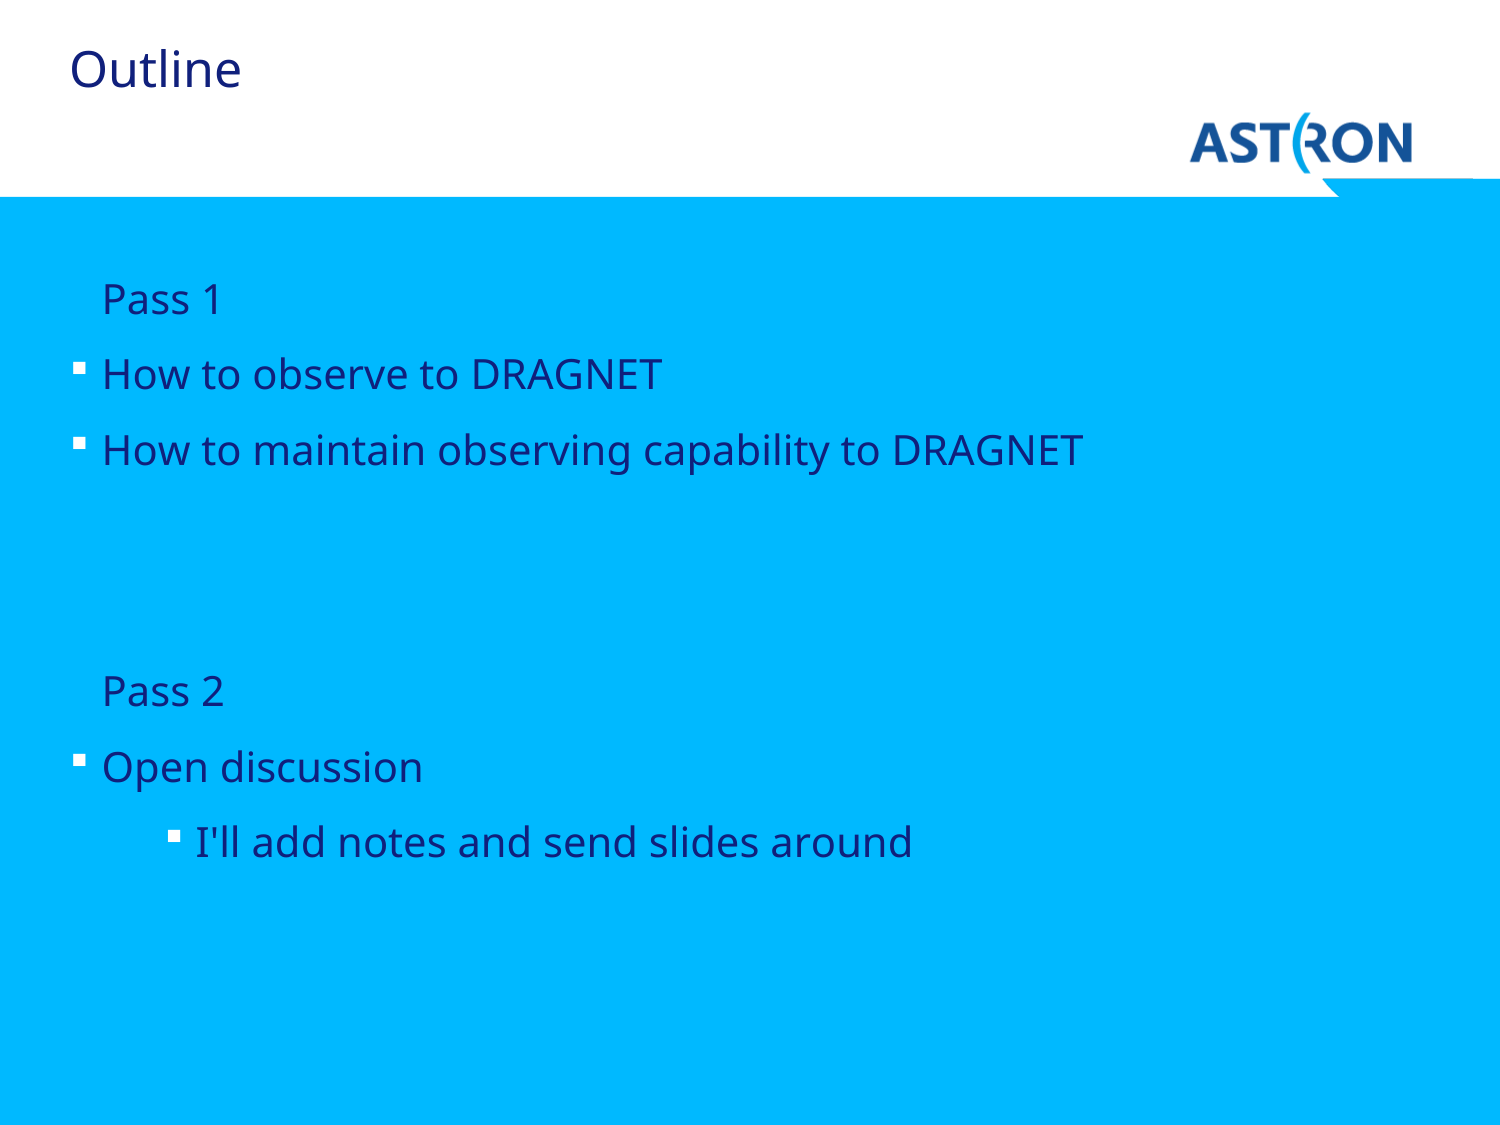

# Outline
Pass 1
How to observe to DRAGNET
How to maintain observing capability to DRAGNET
Pass 2
Open discussion
I'll add notes and send slides around
3